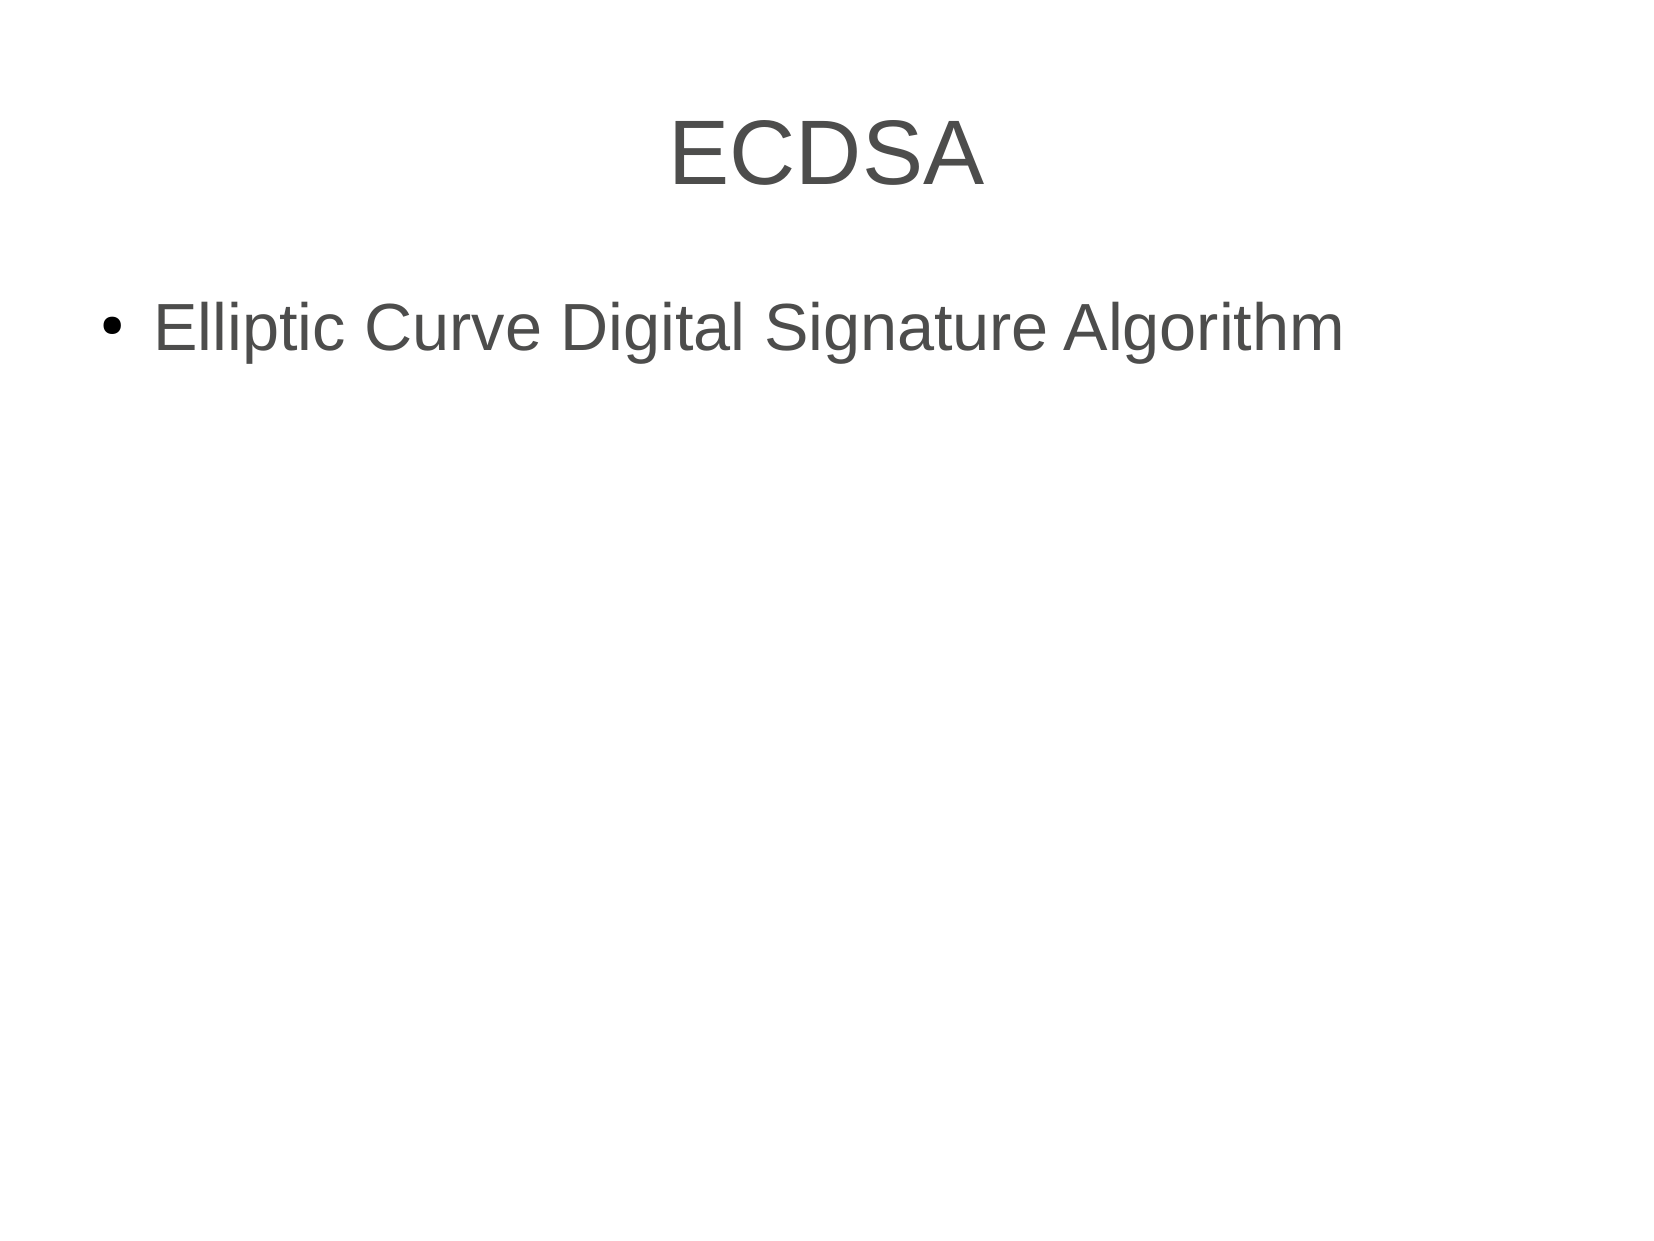

# ECDSA
Elliptic Curve Digital Signature Algorithm